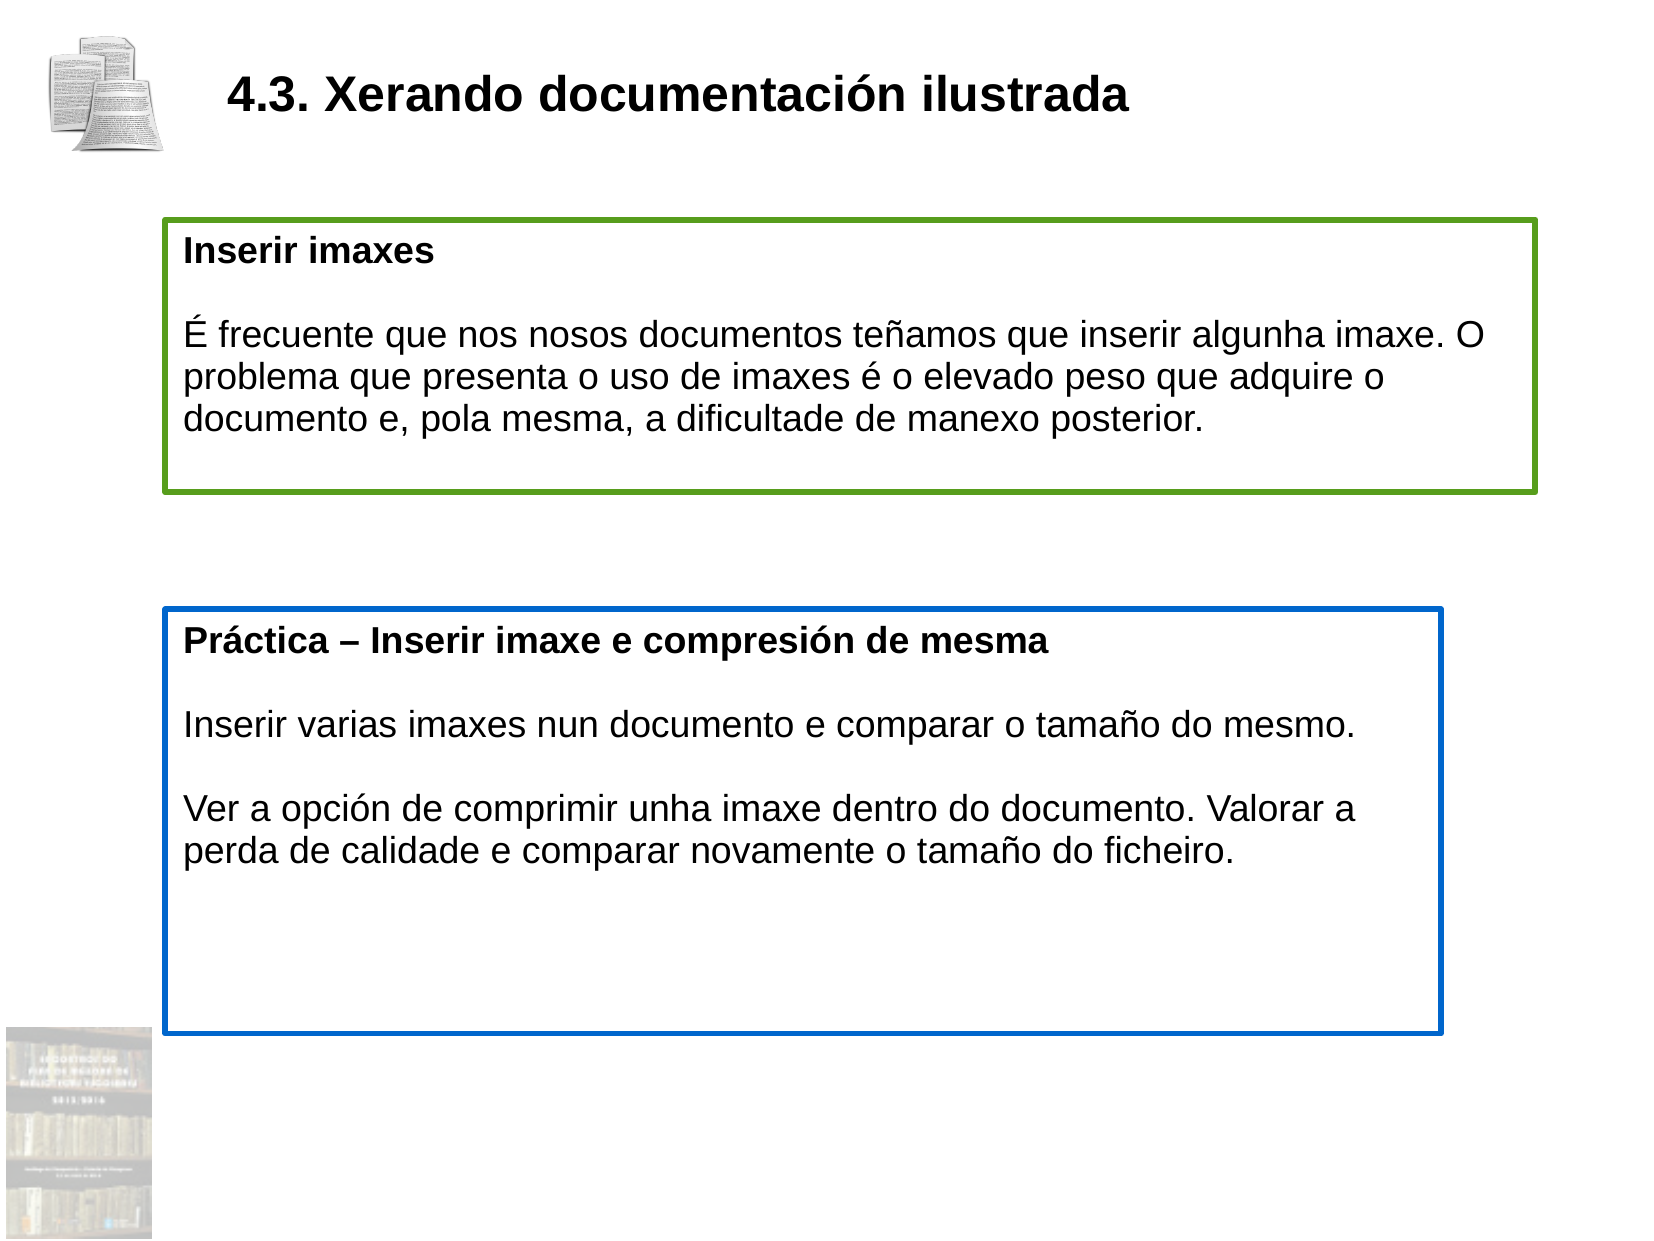

4.3. Xerando documentación ilustrada
Inserir imaxes
É frecuente que nos nosos documentos teñamos que inserir algunha imaxe. O problema que presenta o uso de imaxes é o elevado peso que adquire o documento e, pola mesma, a dificultade de manexo posterior.
Práctica – Inserir imaxe e compresión de mesma
Inserir varias imaxes nun documento e comparar o tamaño do mesmo.
Ver a opción de comprimir unha imaxe dentro do documento. Valorar a perda de calidade e comparar novamente o tamaño do ficheiro.